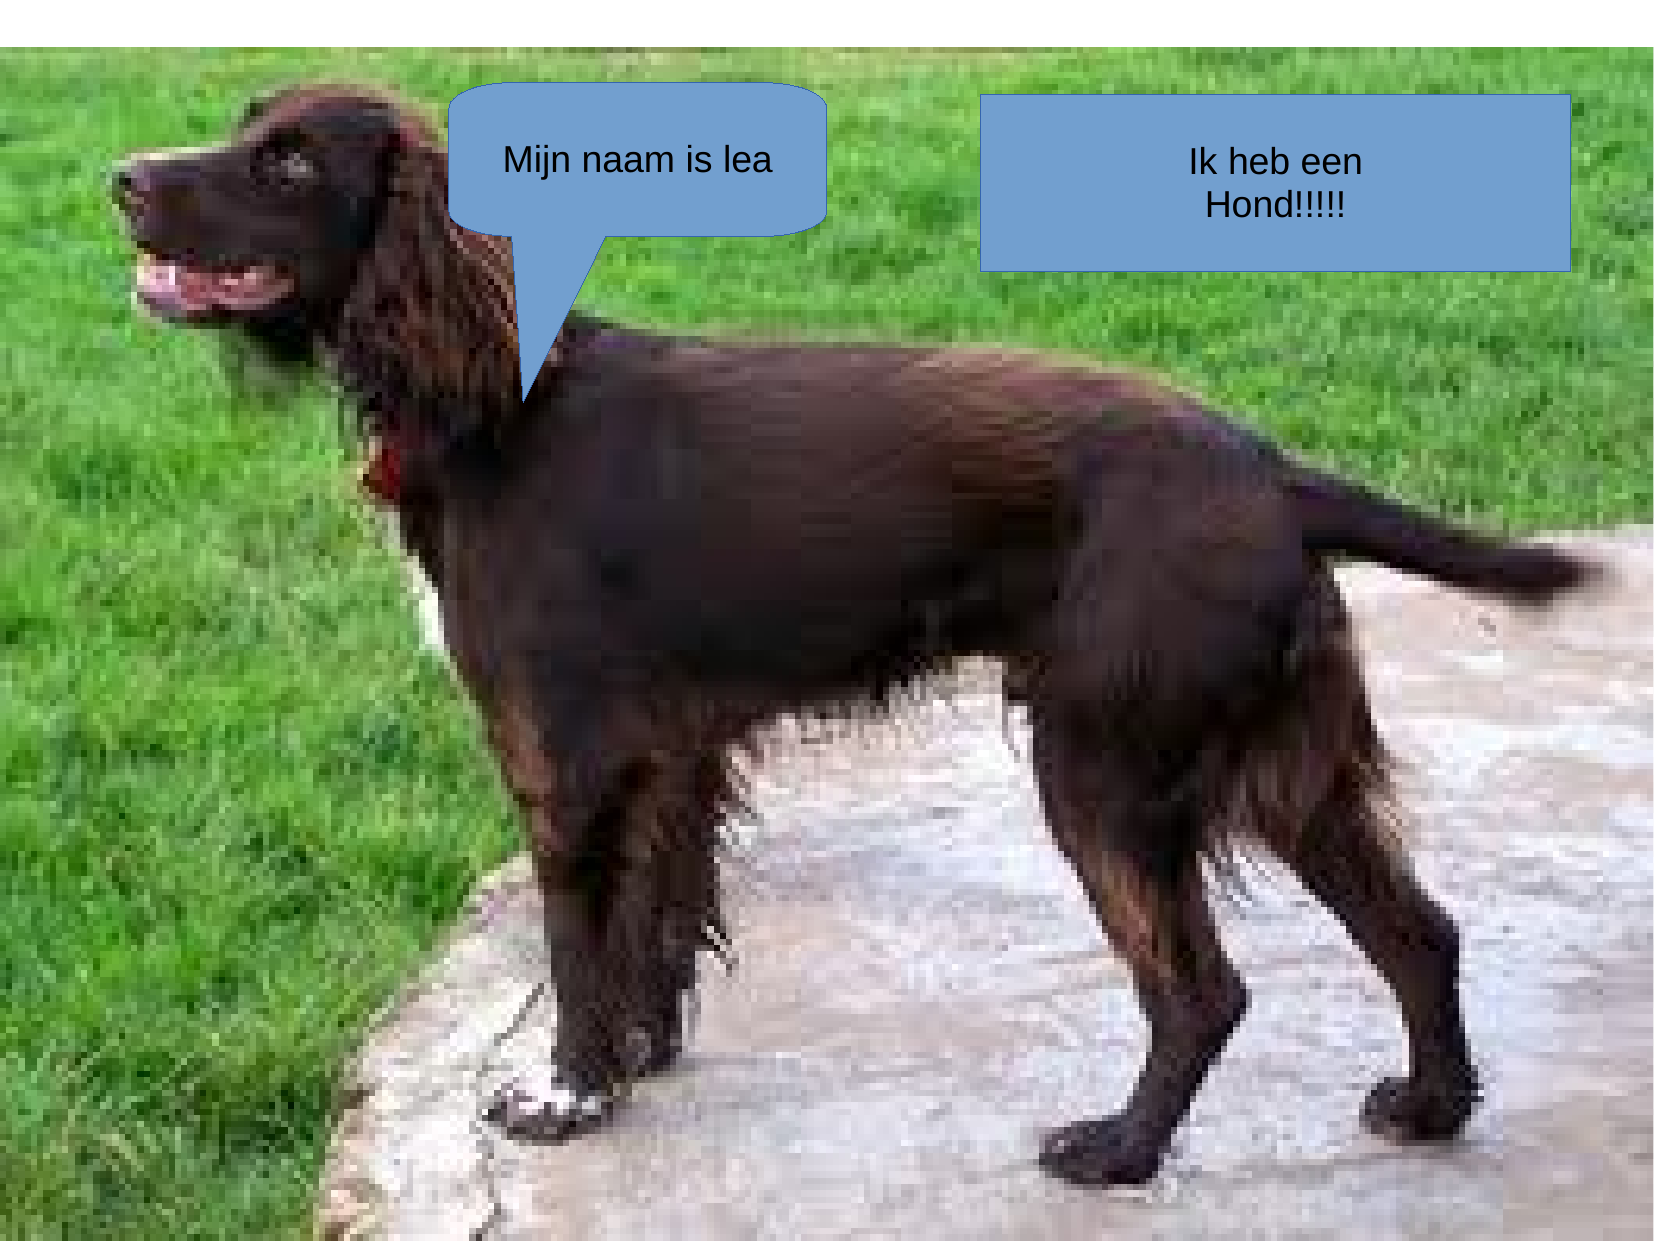

Mijn naam is lea
Ik heb een
Hond!!!!!